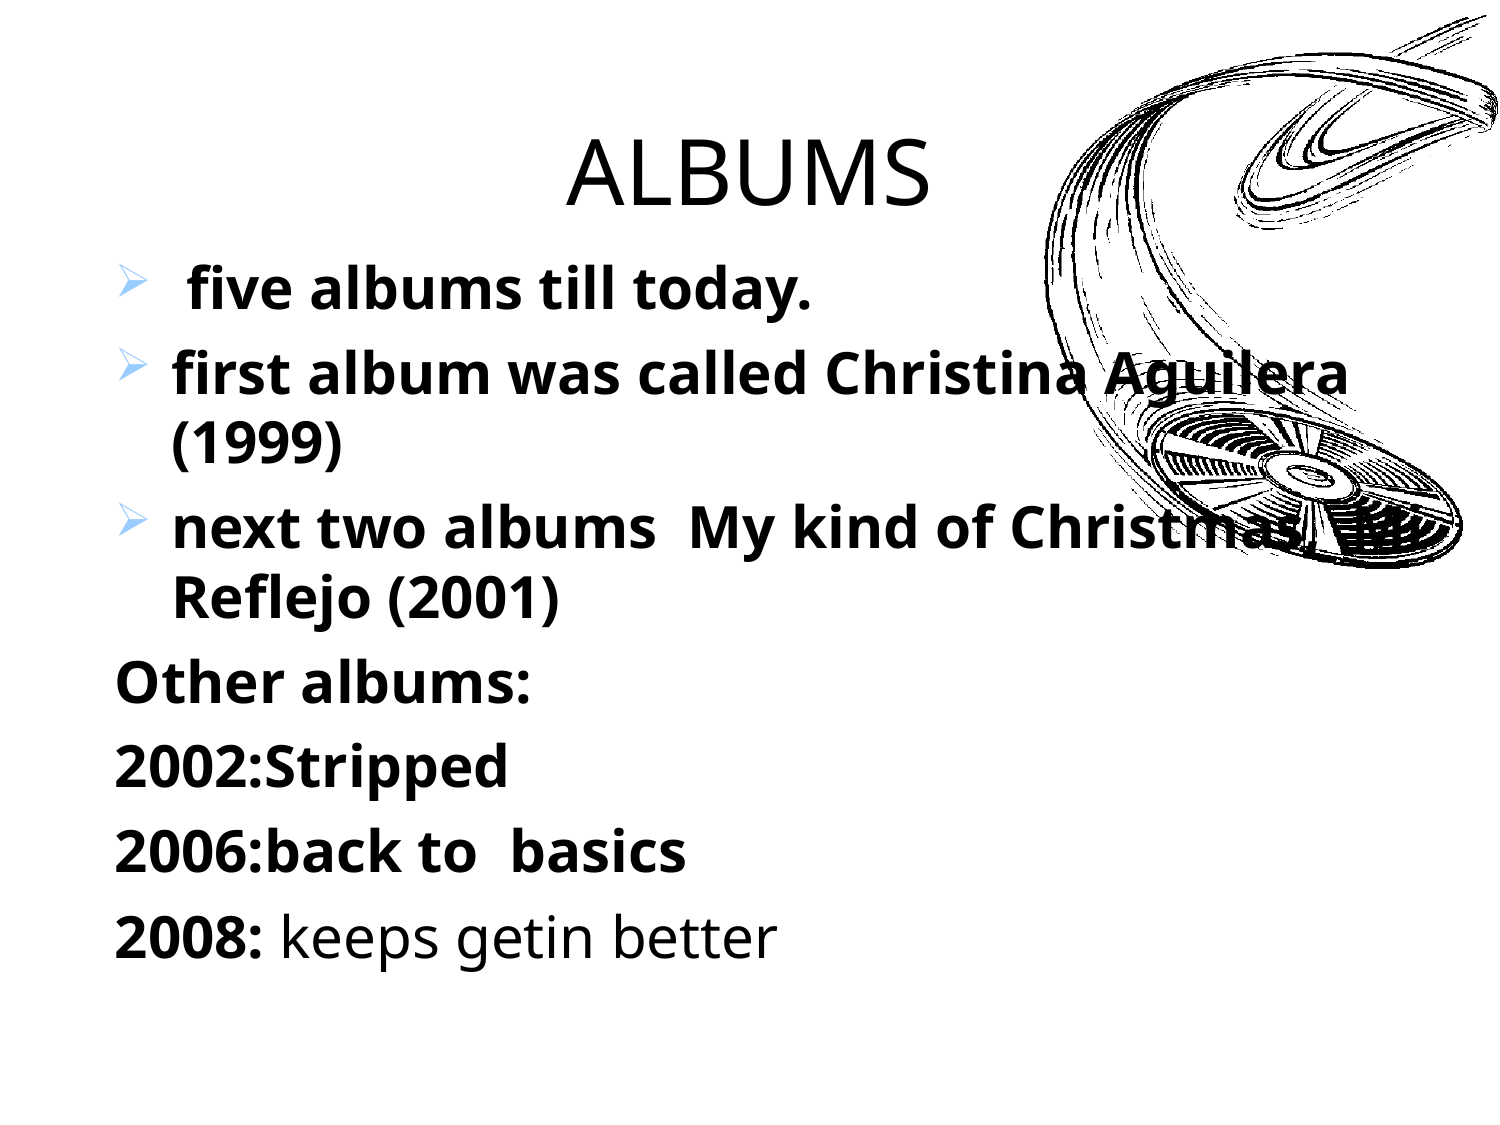

# ALBUMS
 five albums till today.
first album was called Christina Aguilera (1999)
next two albums My kind of Christmas, Mi Reflejo (2001)
Other albums:
2002:Stripped
2006:back to basics
2008: keeps getin better